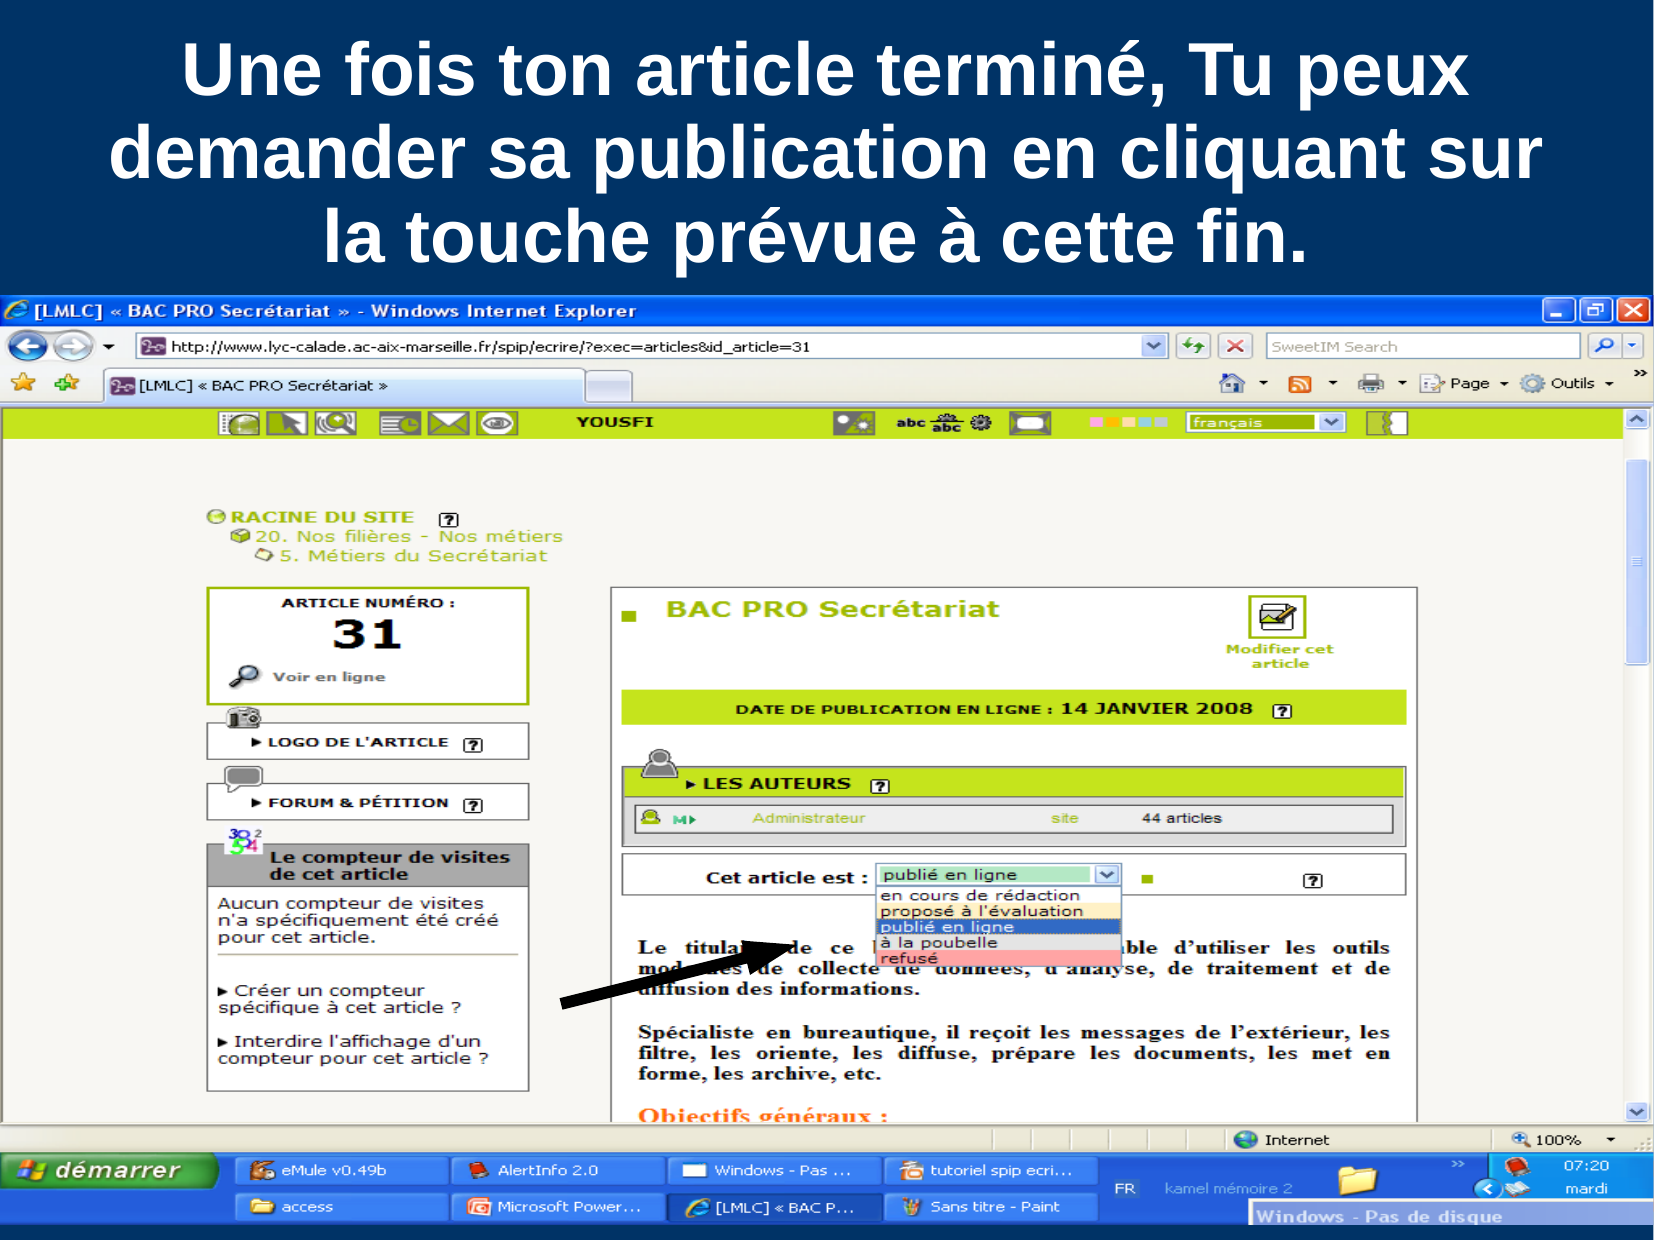

# Une fois ton article terminé, Tu peux demander sa publication en cliquant sur la touche prévue à cette fin.